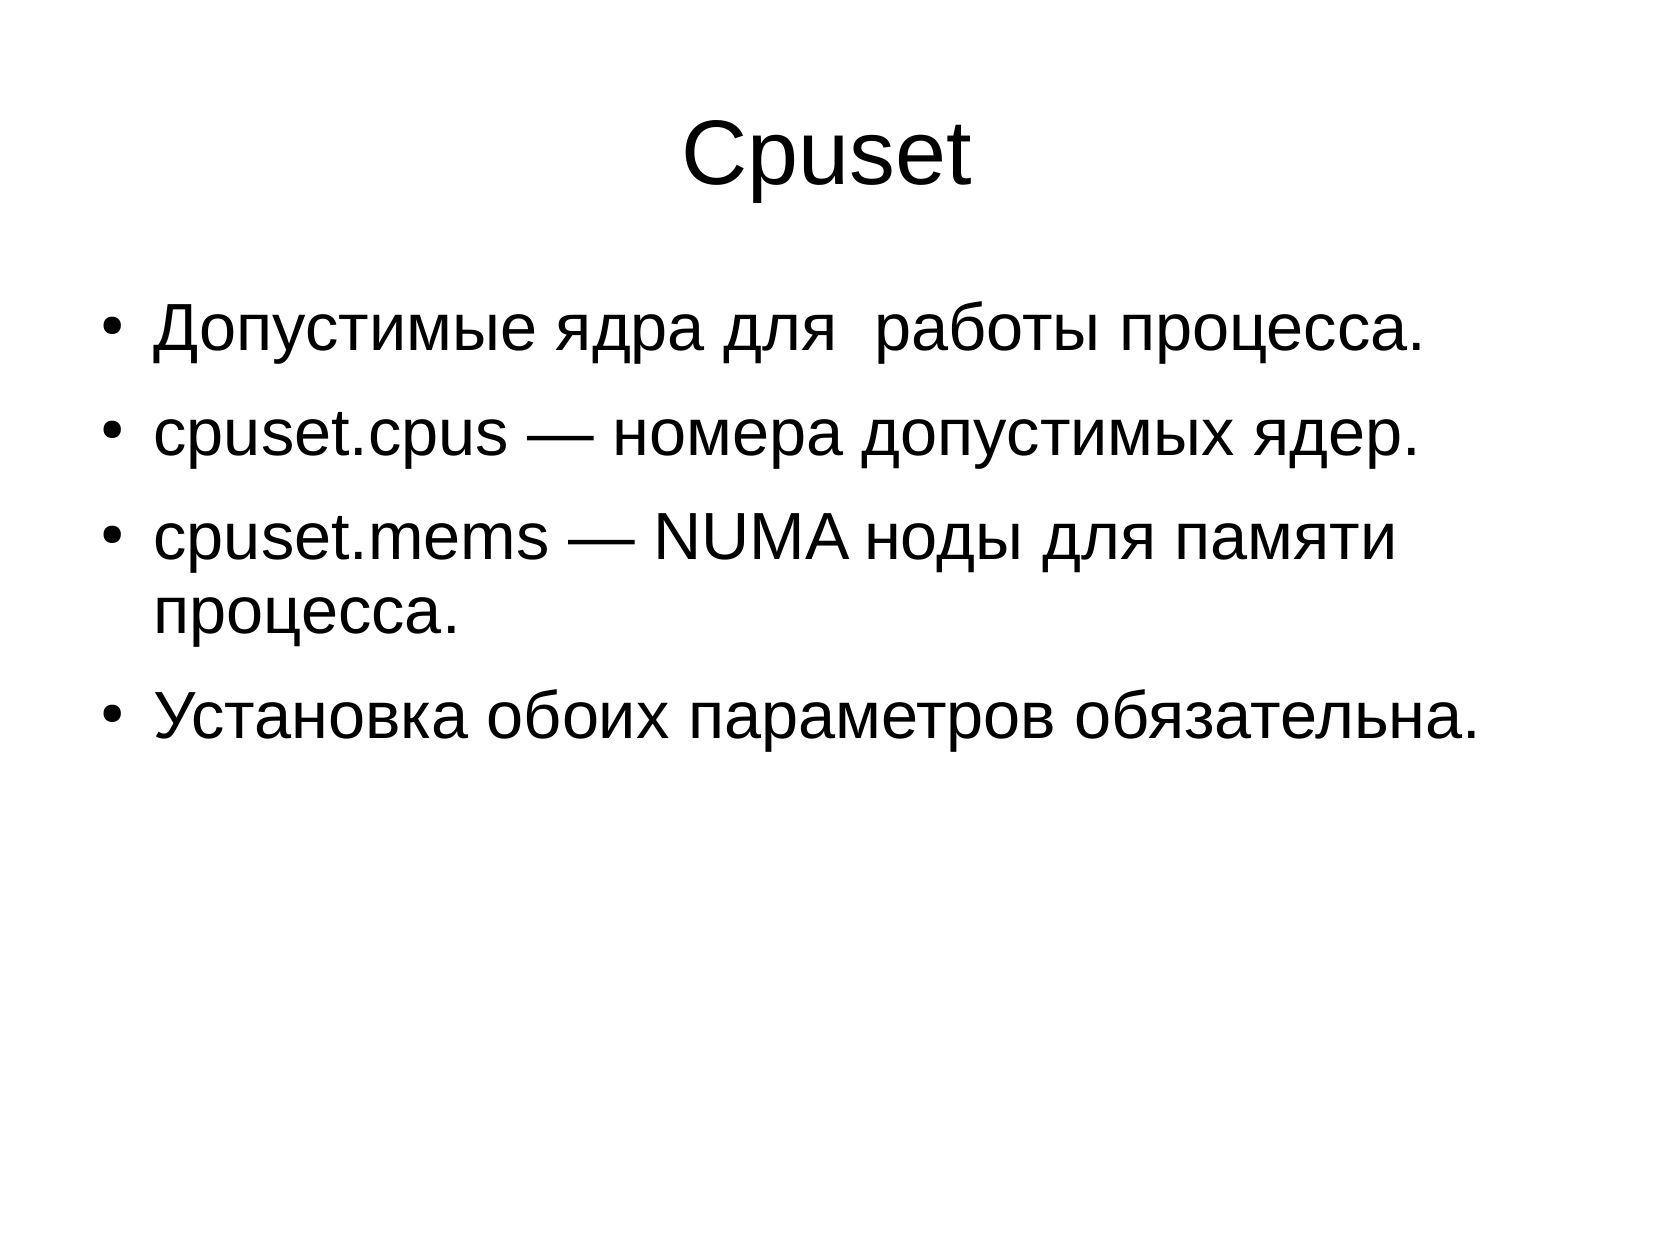

# Cpuset
Допустимые ядра для работы процесса.
сpuset.cpus — номера допустимых ядер.
cpuset.mems — NUMA ноды для памяти процесса.
Установка обоих параметров обязательна.